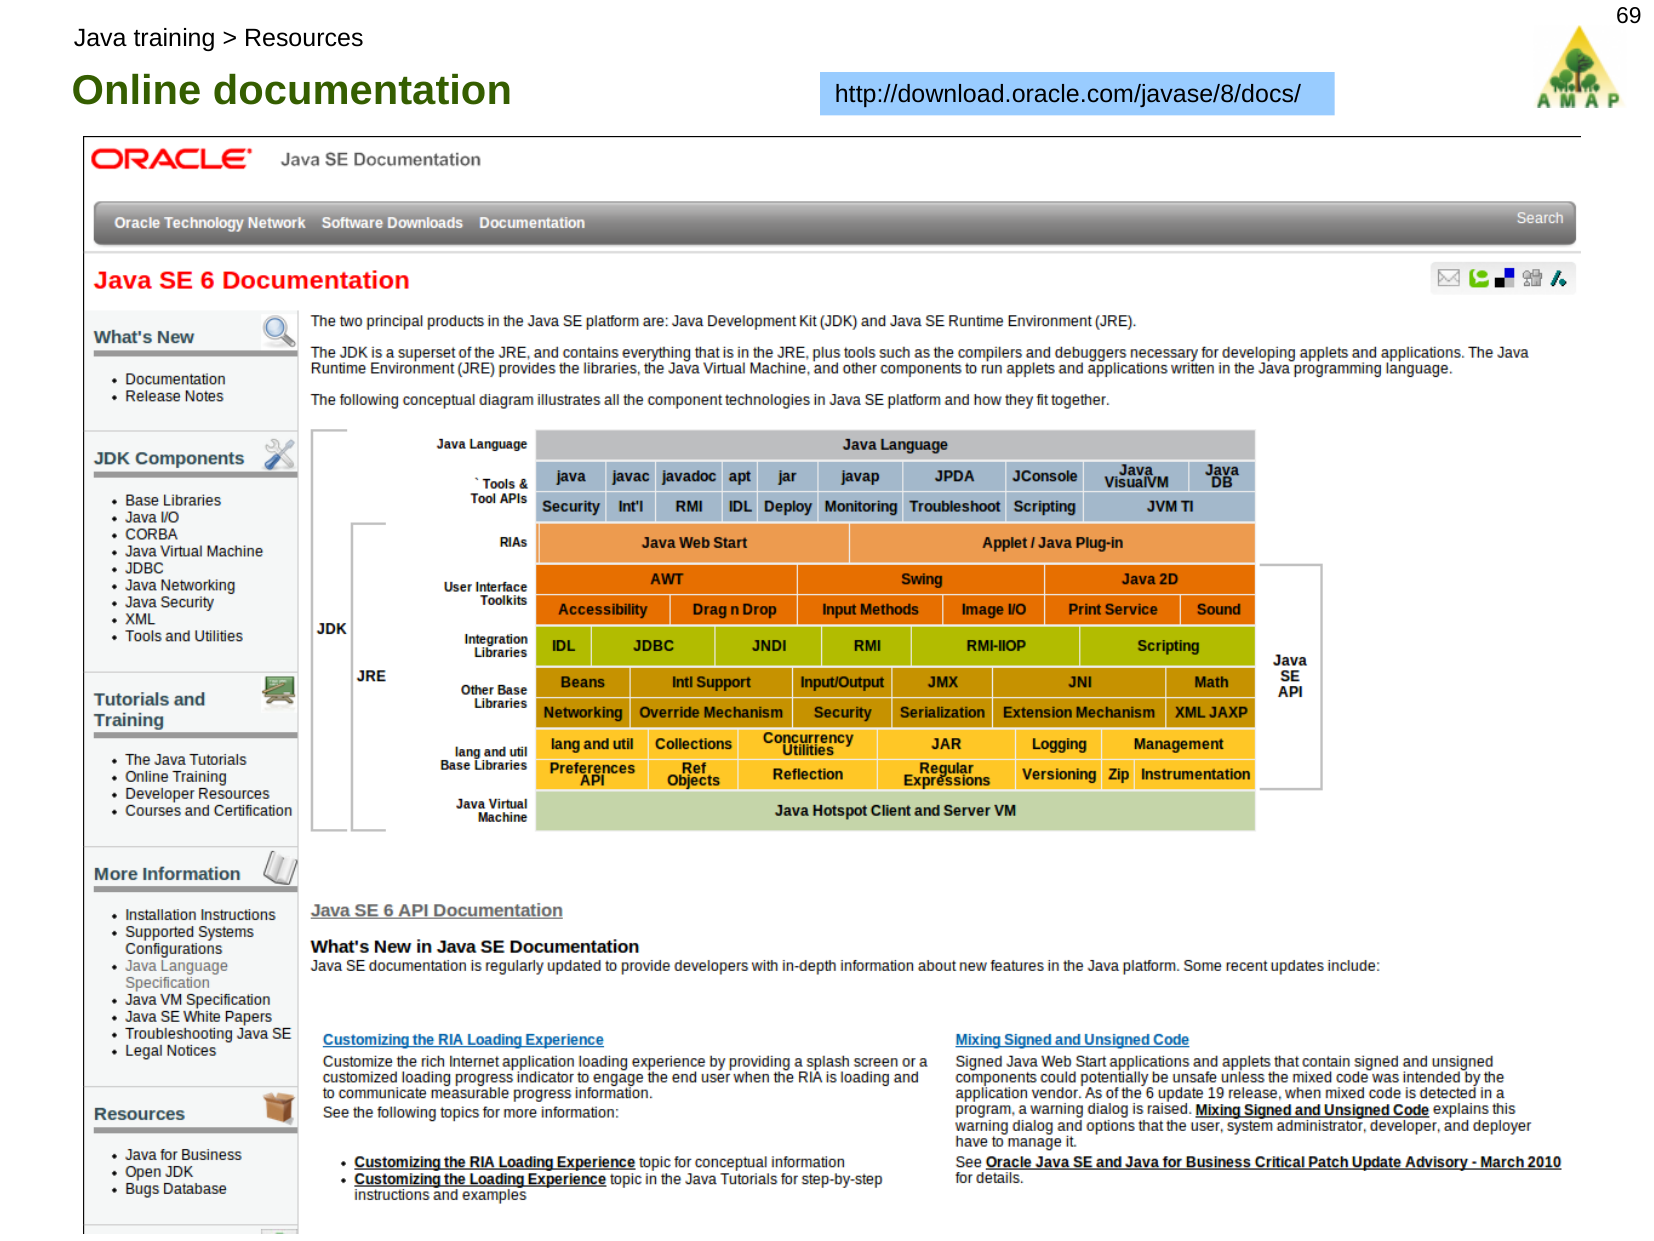

69
Java training > Resources
Online documentation
http://download.oracle.com/javase/8/docs/